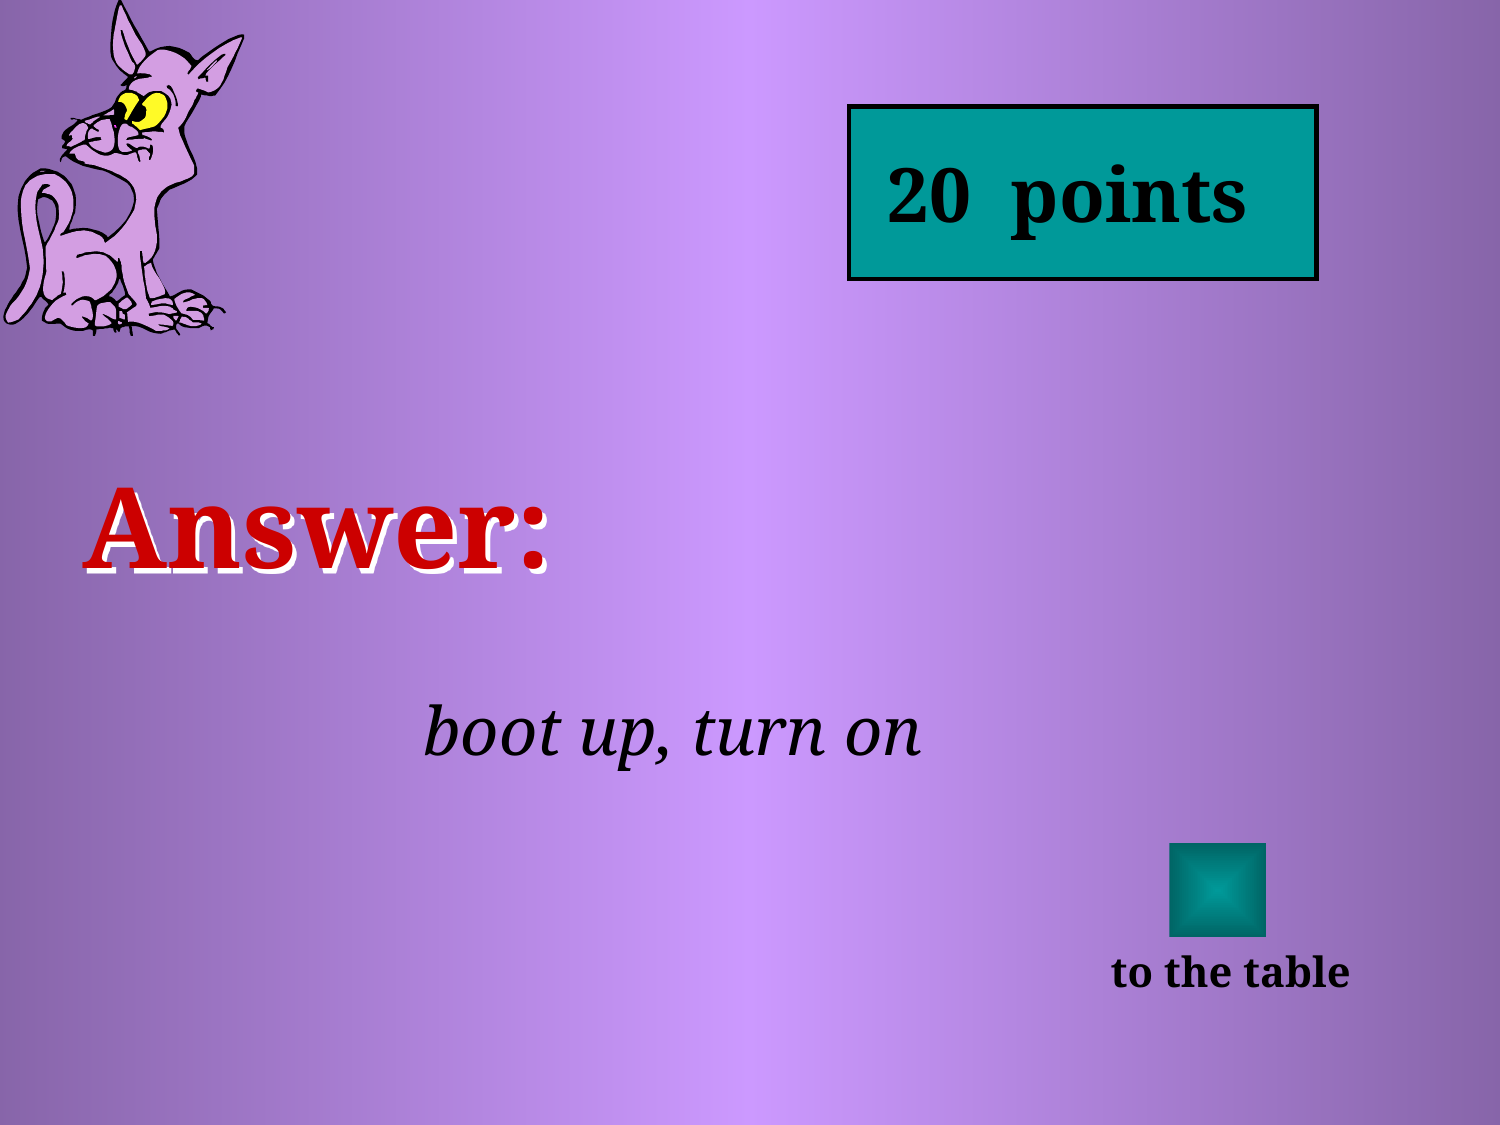

20 points
# Answer:
boot up, turn on
to the table